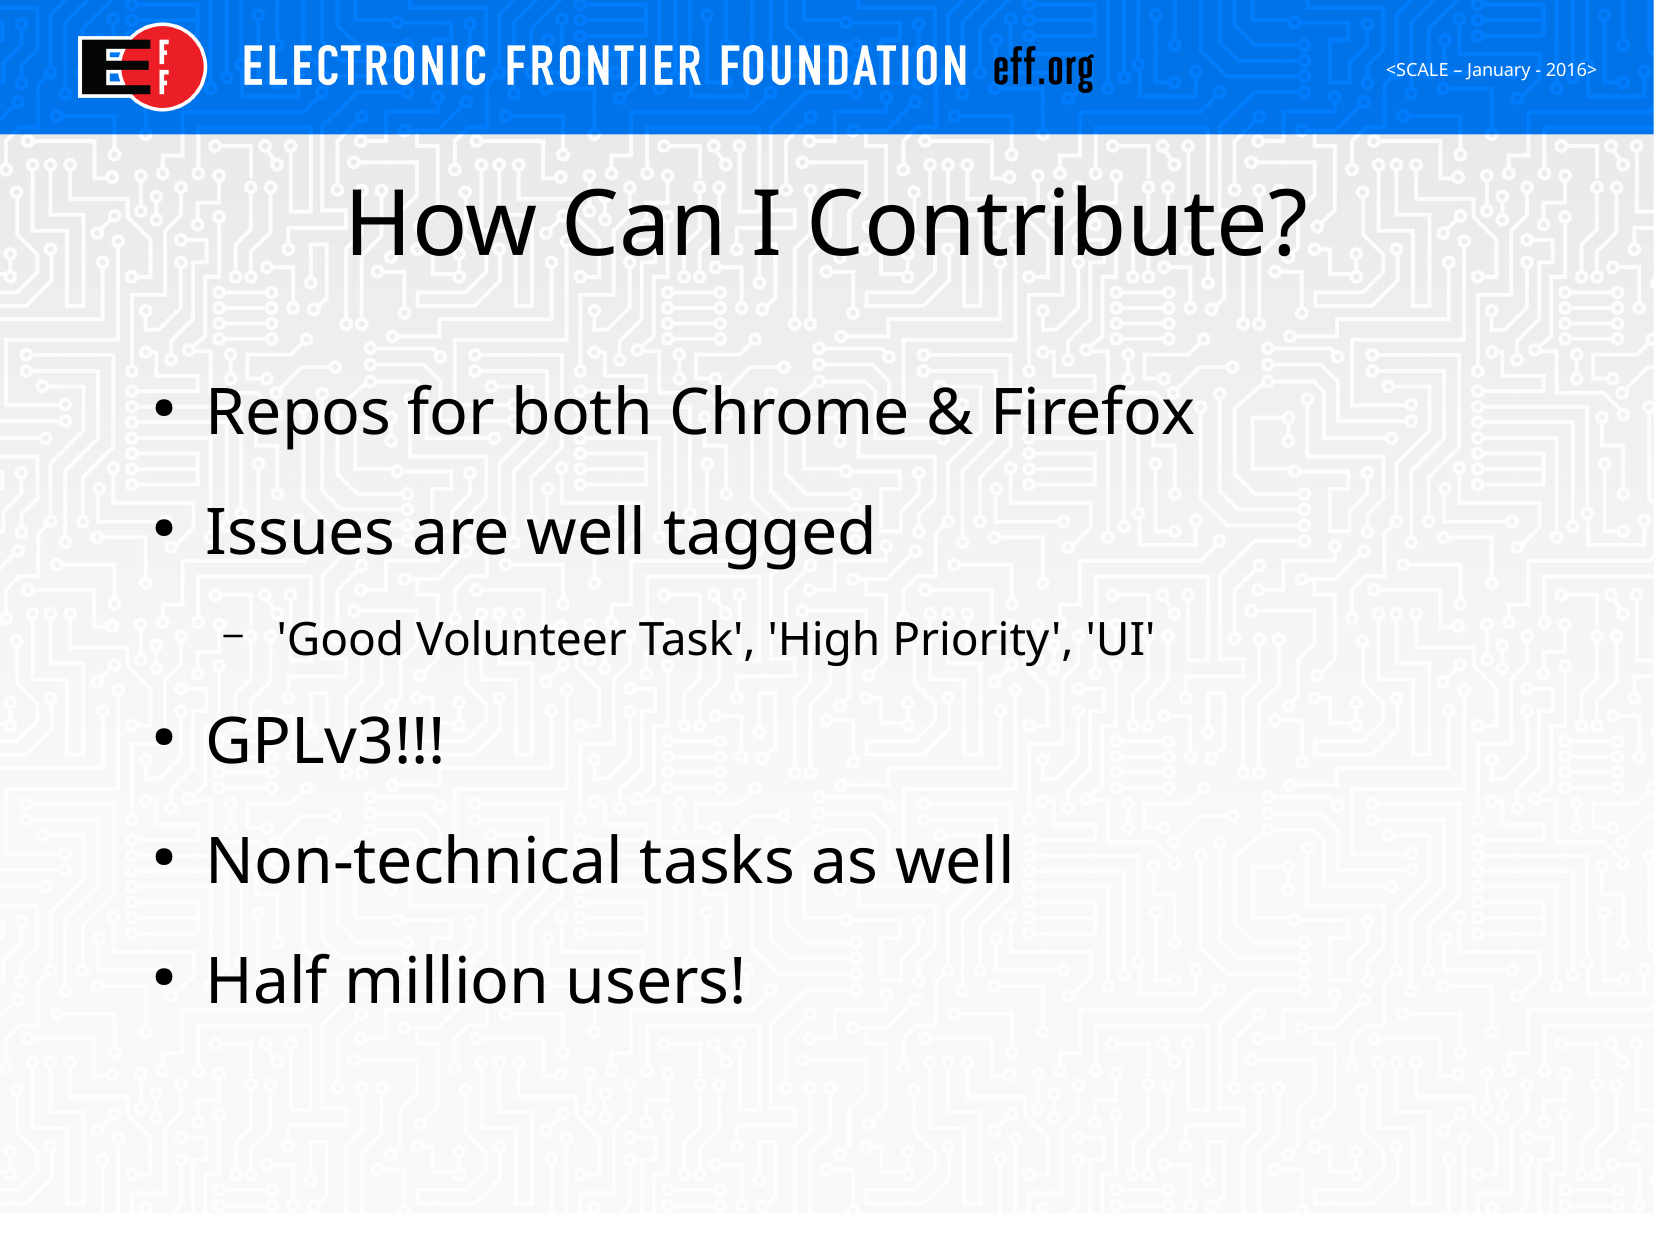

# How Can I Contribute?
Repos for both Chrome & Firefox
Issues are well tagged
'Good Volunteer Task', 'High Priority', 'UI'
GPLv3!!!
Non-technical tasks as well
Half million users!